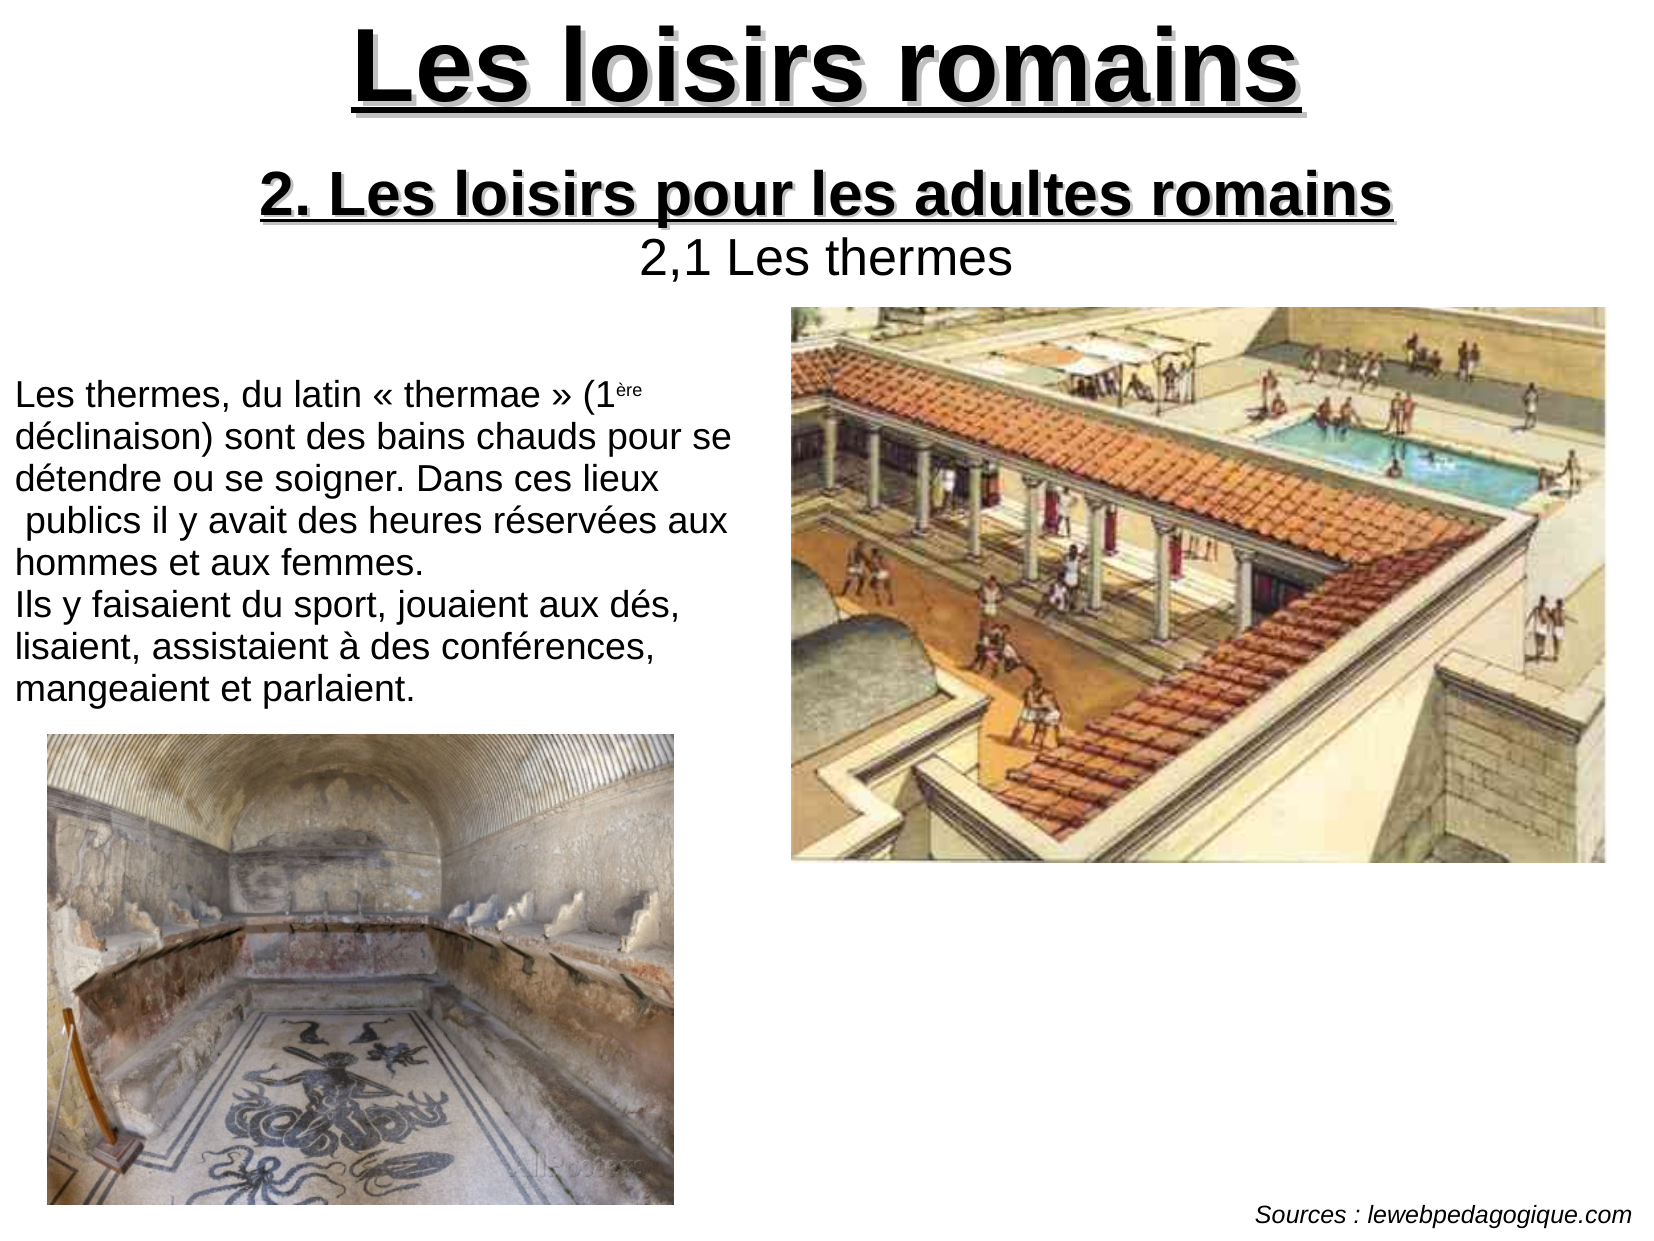

Les loisirs romains
2. Les loisirs pour les adultes romains
2,1 Les thermes
Les thermes, du latin « thermae » (1ère déclinaison) sont des bains chauds pour se détendre ou se soigner. Dans ces lieux
 publics il y avait des heures réservées aux hommes et aux femmes.
Ils y faisaient du sport, jouaient aux dés, lisaient, assistaient à des conférences, mangeaient et parlaient.
Sources : lewebpedagogique.com